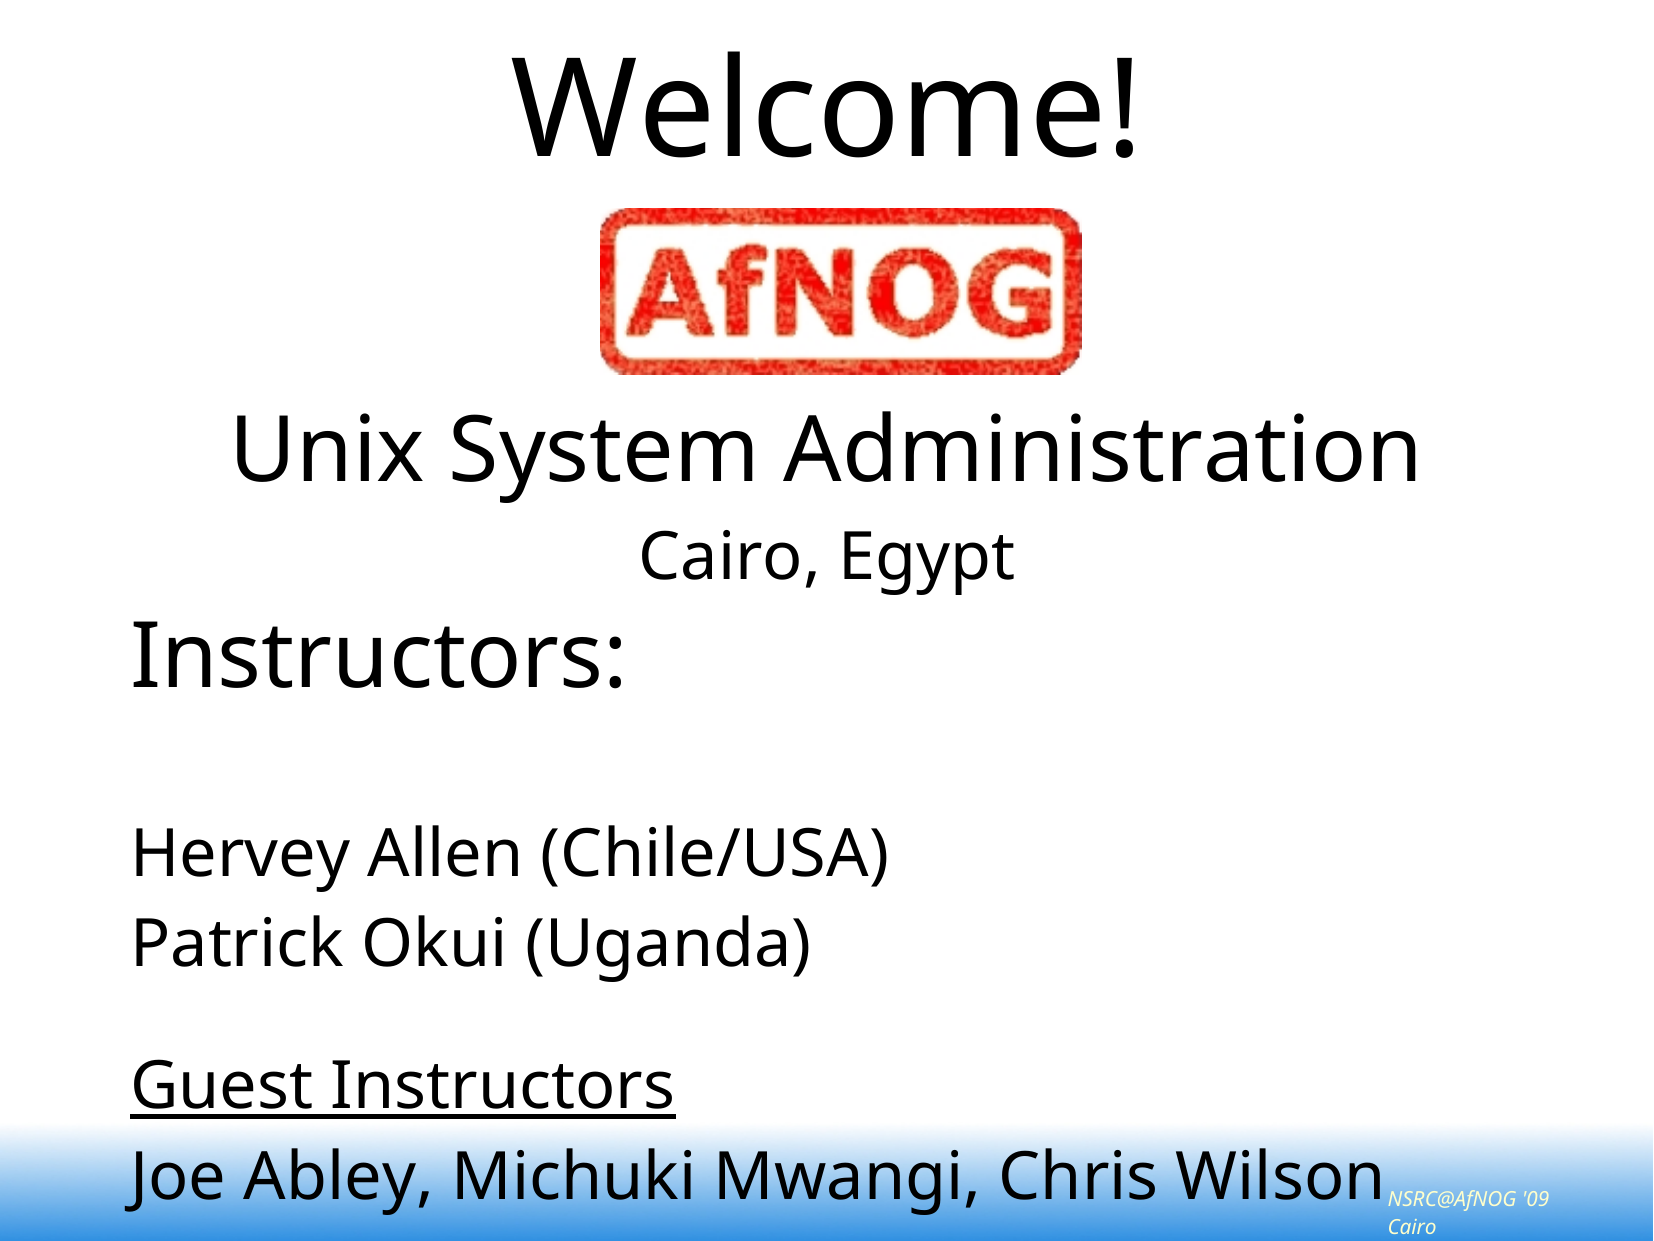

# Welcome! Unix System Administration Cairo, Egypt
Instructors:
Hervey Allen (Chile/USA)
Patrick Okui (Uganda)
Guest Instructors
Joe Abley, Michuki Mwangi, Chris Wilson